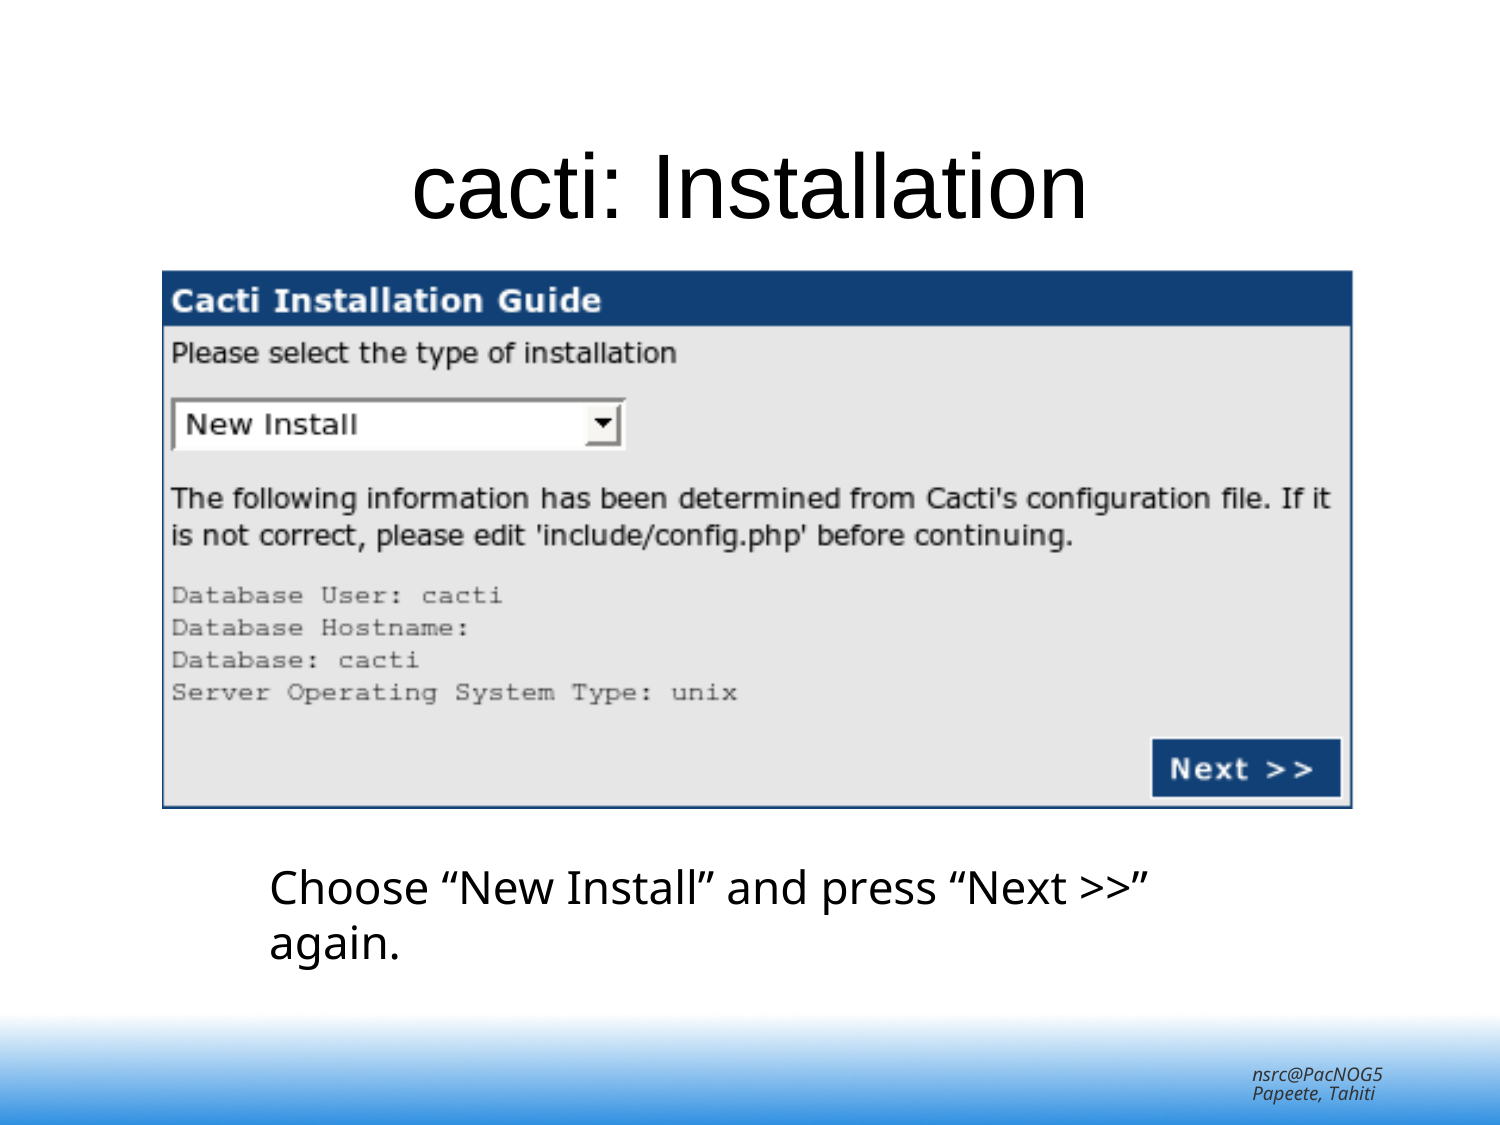

# cacti: Installation
Choose “New Install” and press “Next >>” again.